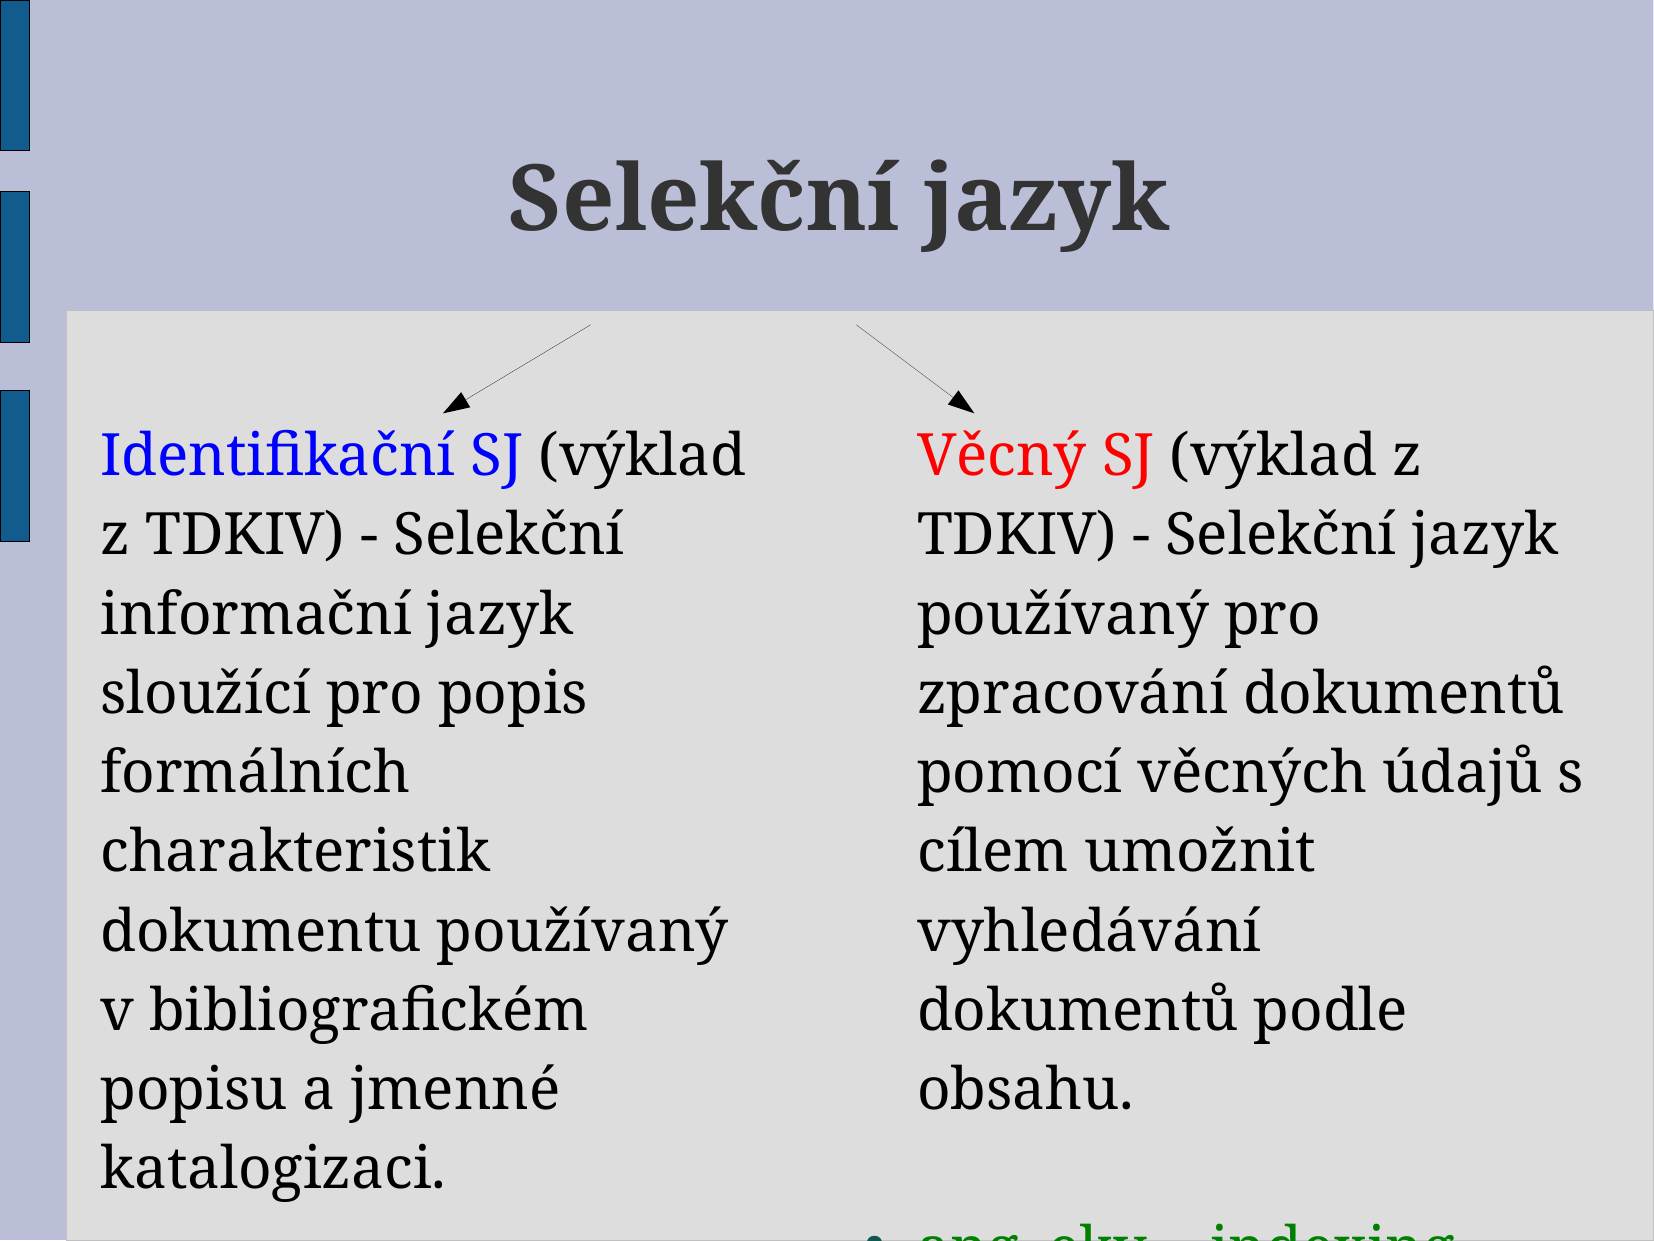

# Selekční jazyk
Identifikační SJ (výklad z TDKIV) - Selekční informační jazyk sloužící pro popis formálních charakteristik dokumentu používaný v bibliografickém popisu a jmenné katalogizaci.
Více viz Kovář,1984, 9-18
např. jmenné autority NK ČR, nakladatelské údaje
Věcný SJ (výklad z TDKIV) - Selekční jazyk používaný pro zpracování dokumentů pomocí věcných údajů s cílem umožnit vyhledávání dokumentů podle obsahu.
ang. ekv. - indexing language, subject retrieval language